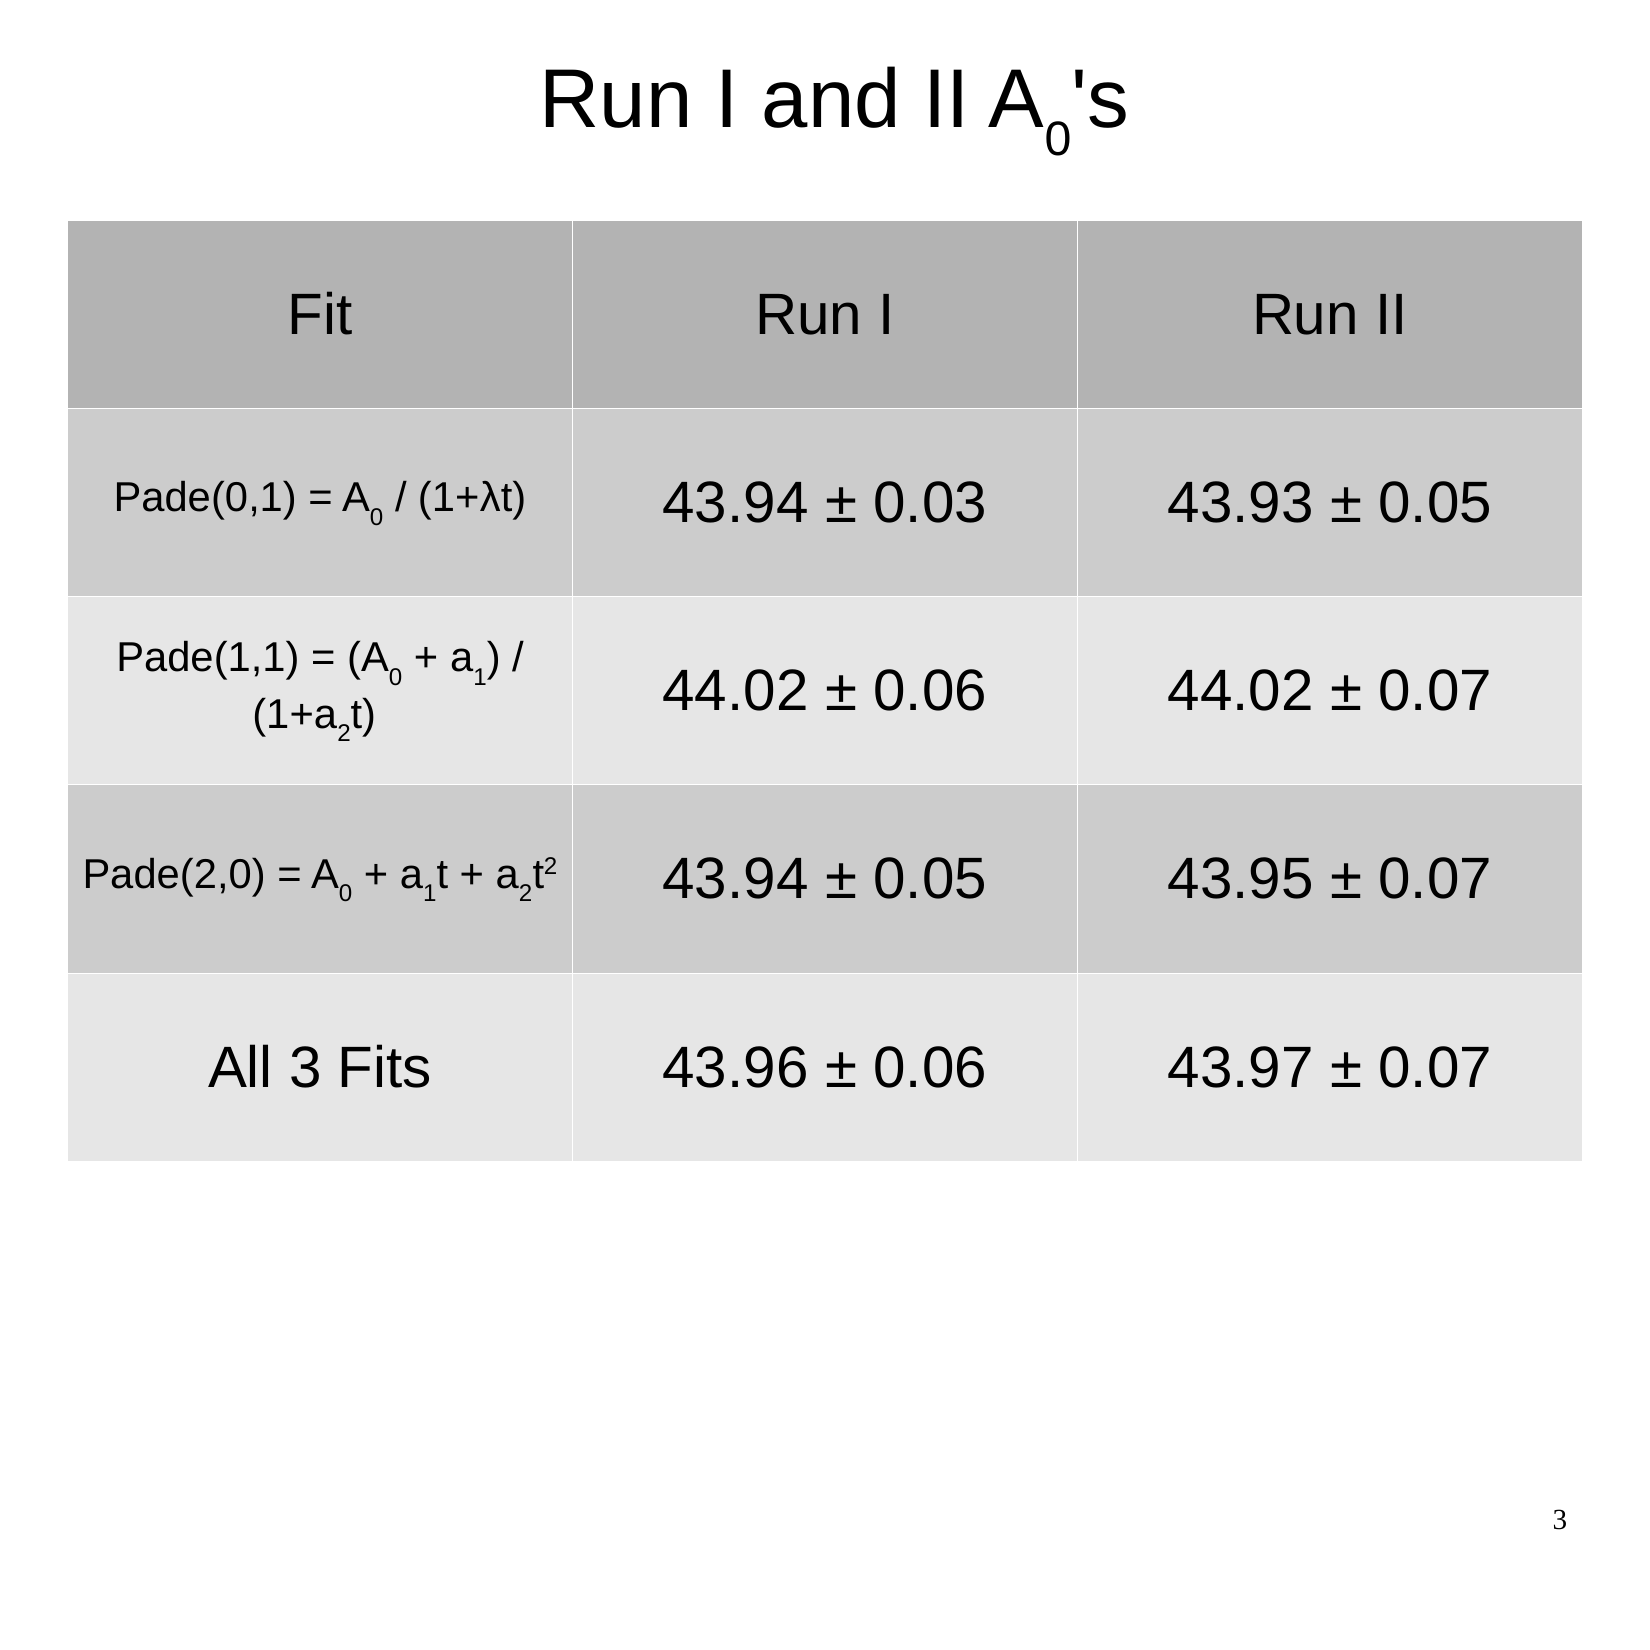

Run I and II A0's
| Fit | Run I | Run II |
| --- | --- | --- |
| Pade(0,1) = A0 / (1+λt) | 43.94 ± 0.03 | 43.93 ± 0.05 |
| Pade(1,1) = (A0 + a1) / (1+a2t) | 44.02 ± 0.06 | 44.02 ± 0.07 |
| Pade(2,0) = A0 + a1t + a2t2 | 43.94 ± 0.05 | 43.95 ± 0.07 |
| All 3 Fits | 43.96 ± 0.06 | 43.97 ± 0.07 |
3